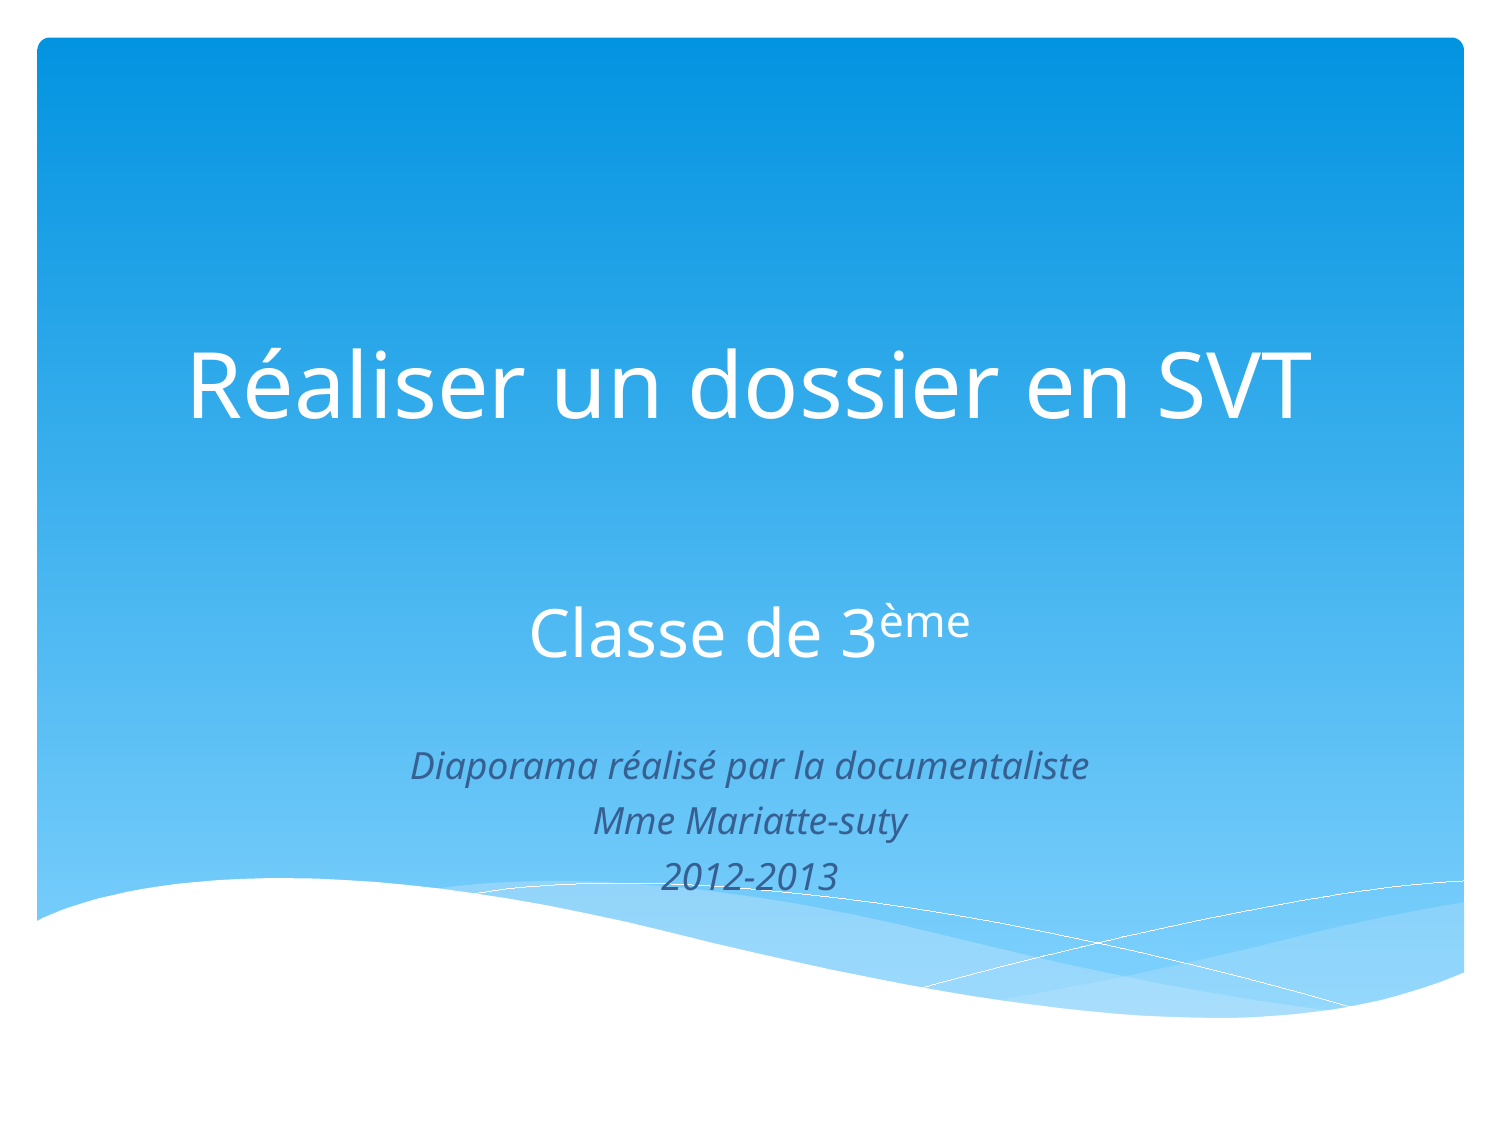

# Réaliser un dossier en SVT
Classe de 3ème
Diaporama réalisé par la documentaliste
Mme Mariatte-suty
2012-2013